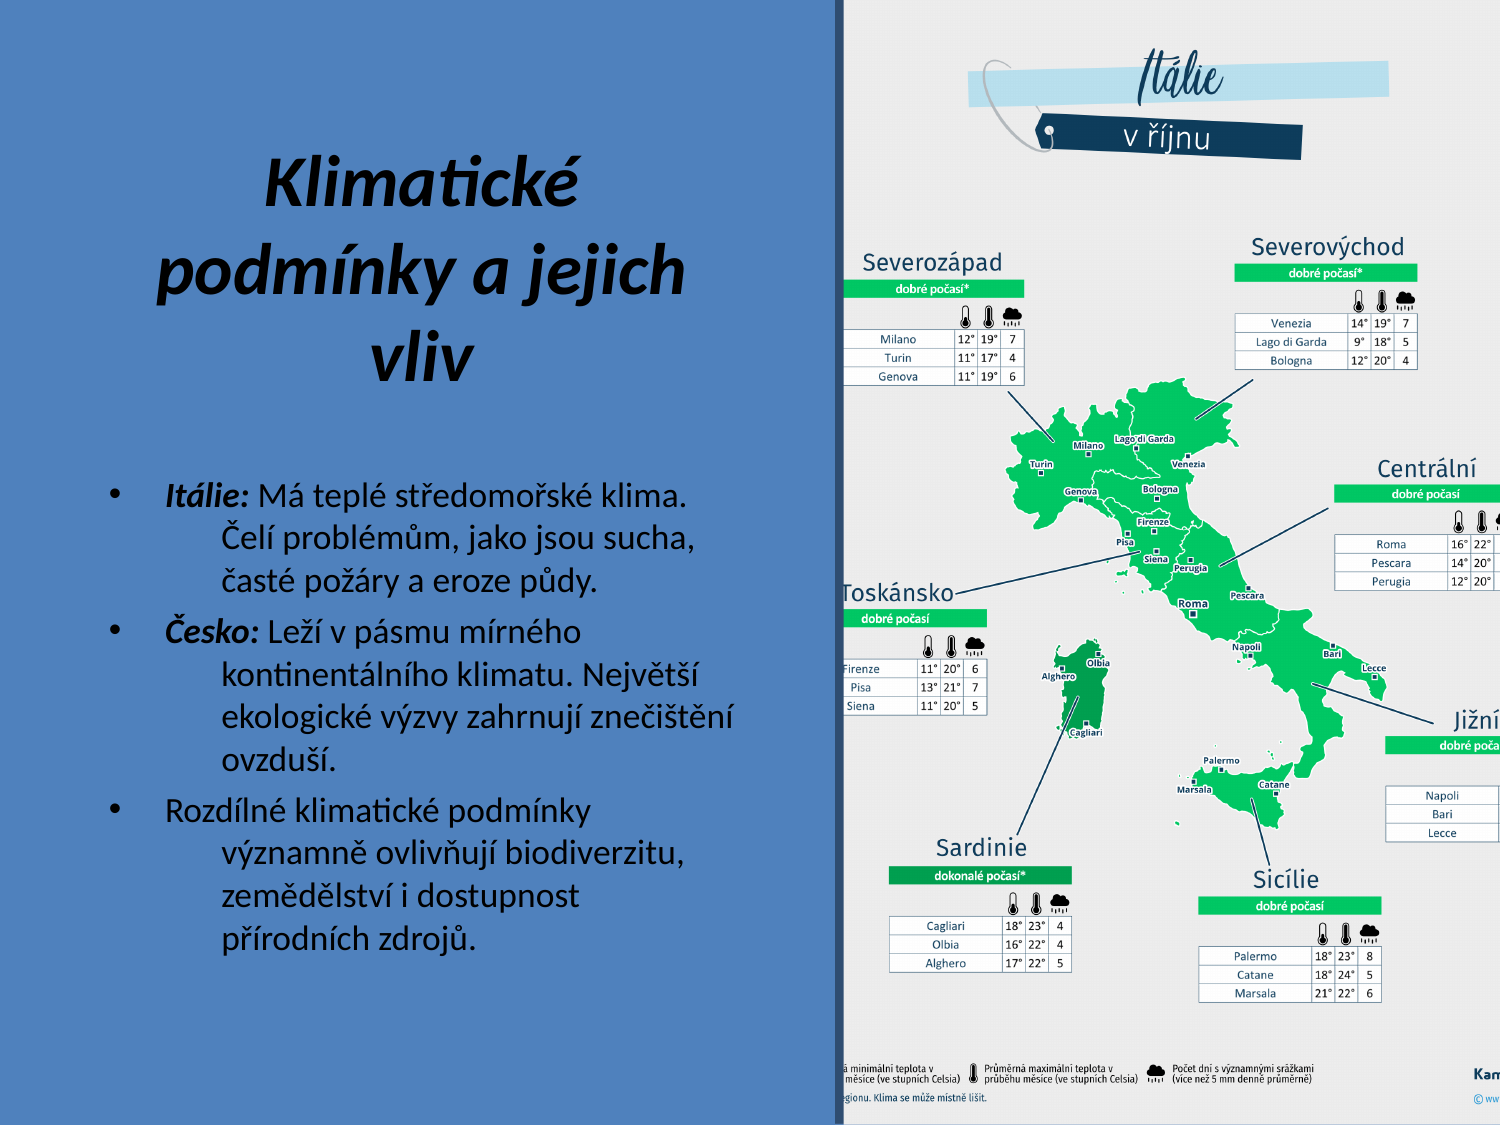

# Klimatické podmínky a jejich vliv
Itálie: Má teplé středomořské klima. Čelí problémům, jako jsou sucha, časté požáry a eroze půdy.
Česko: Leží v pásmu mírného kontinentálního klimatu. Největší ekologické výzvy zahrnují znečištění ovzduší.
Rozdílné klimatické podmínky významně ovlivňují biodiverzitu, zemědělství i dostupnost přírodních zdrojů.